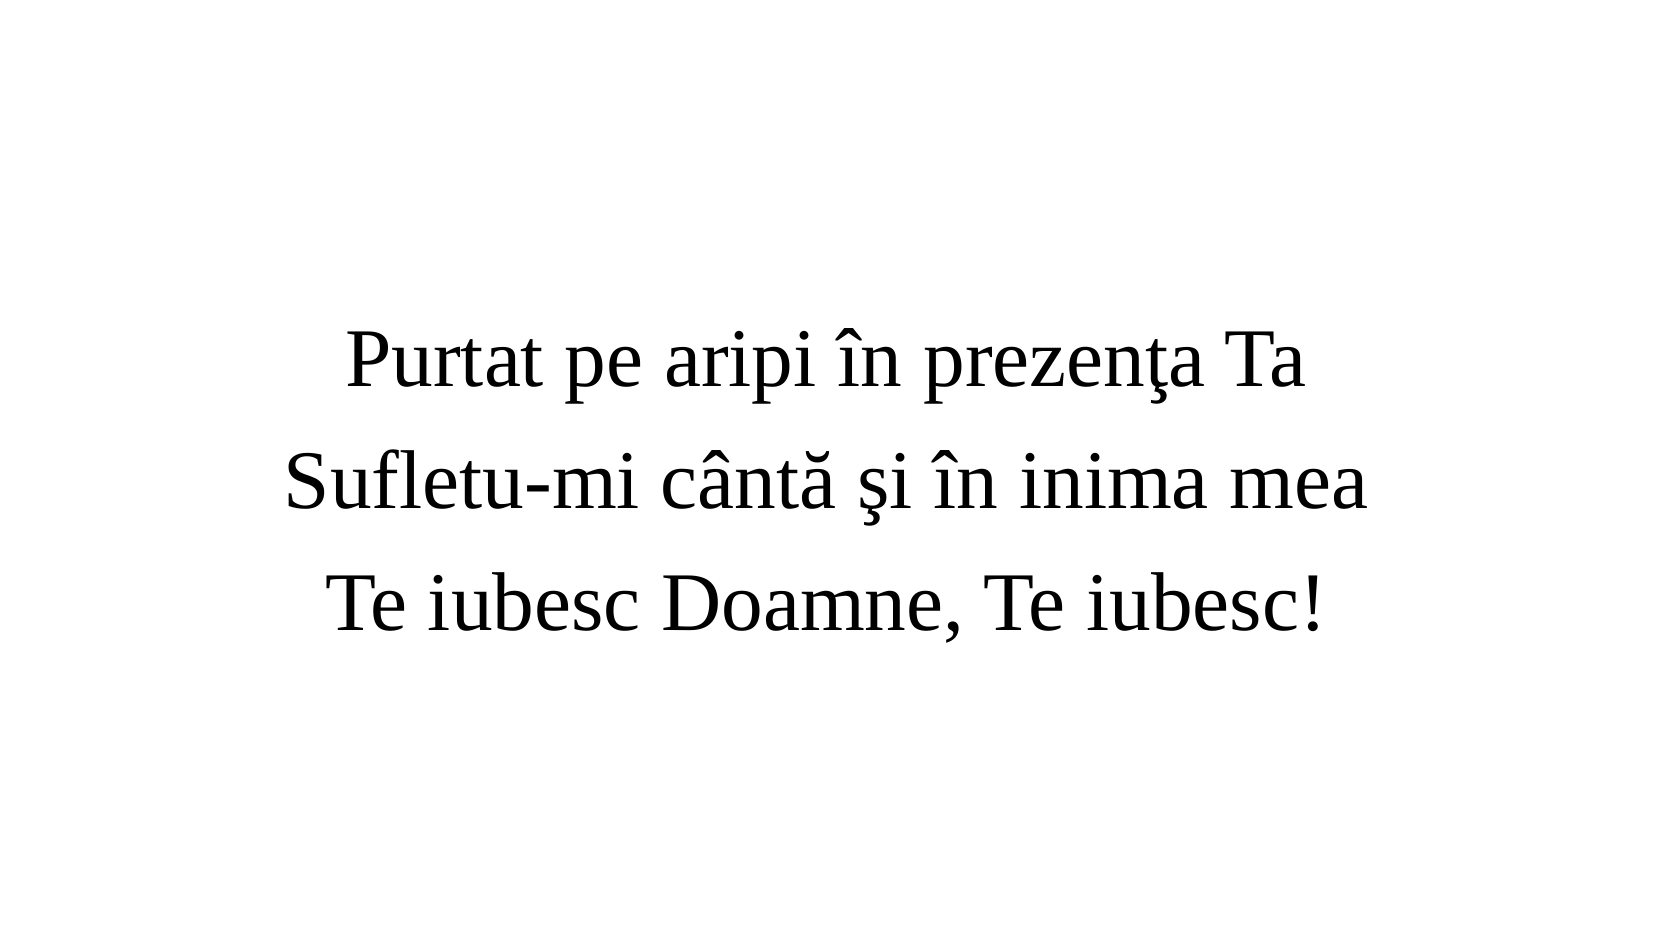

# Purtat pe aripi în prezenţa Ta
Sufletu-mi cântă şi în inima mea
Te iubesc Doamne, Te iubesc!